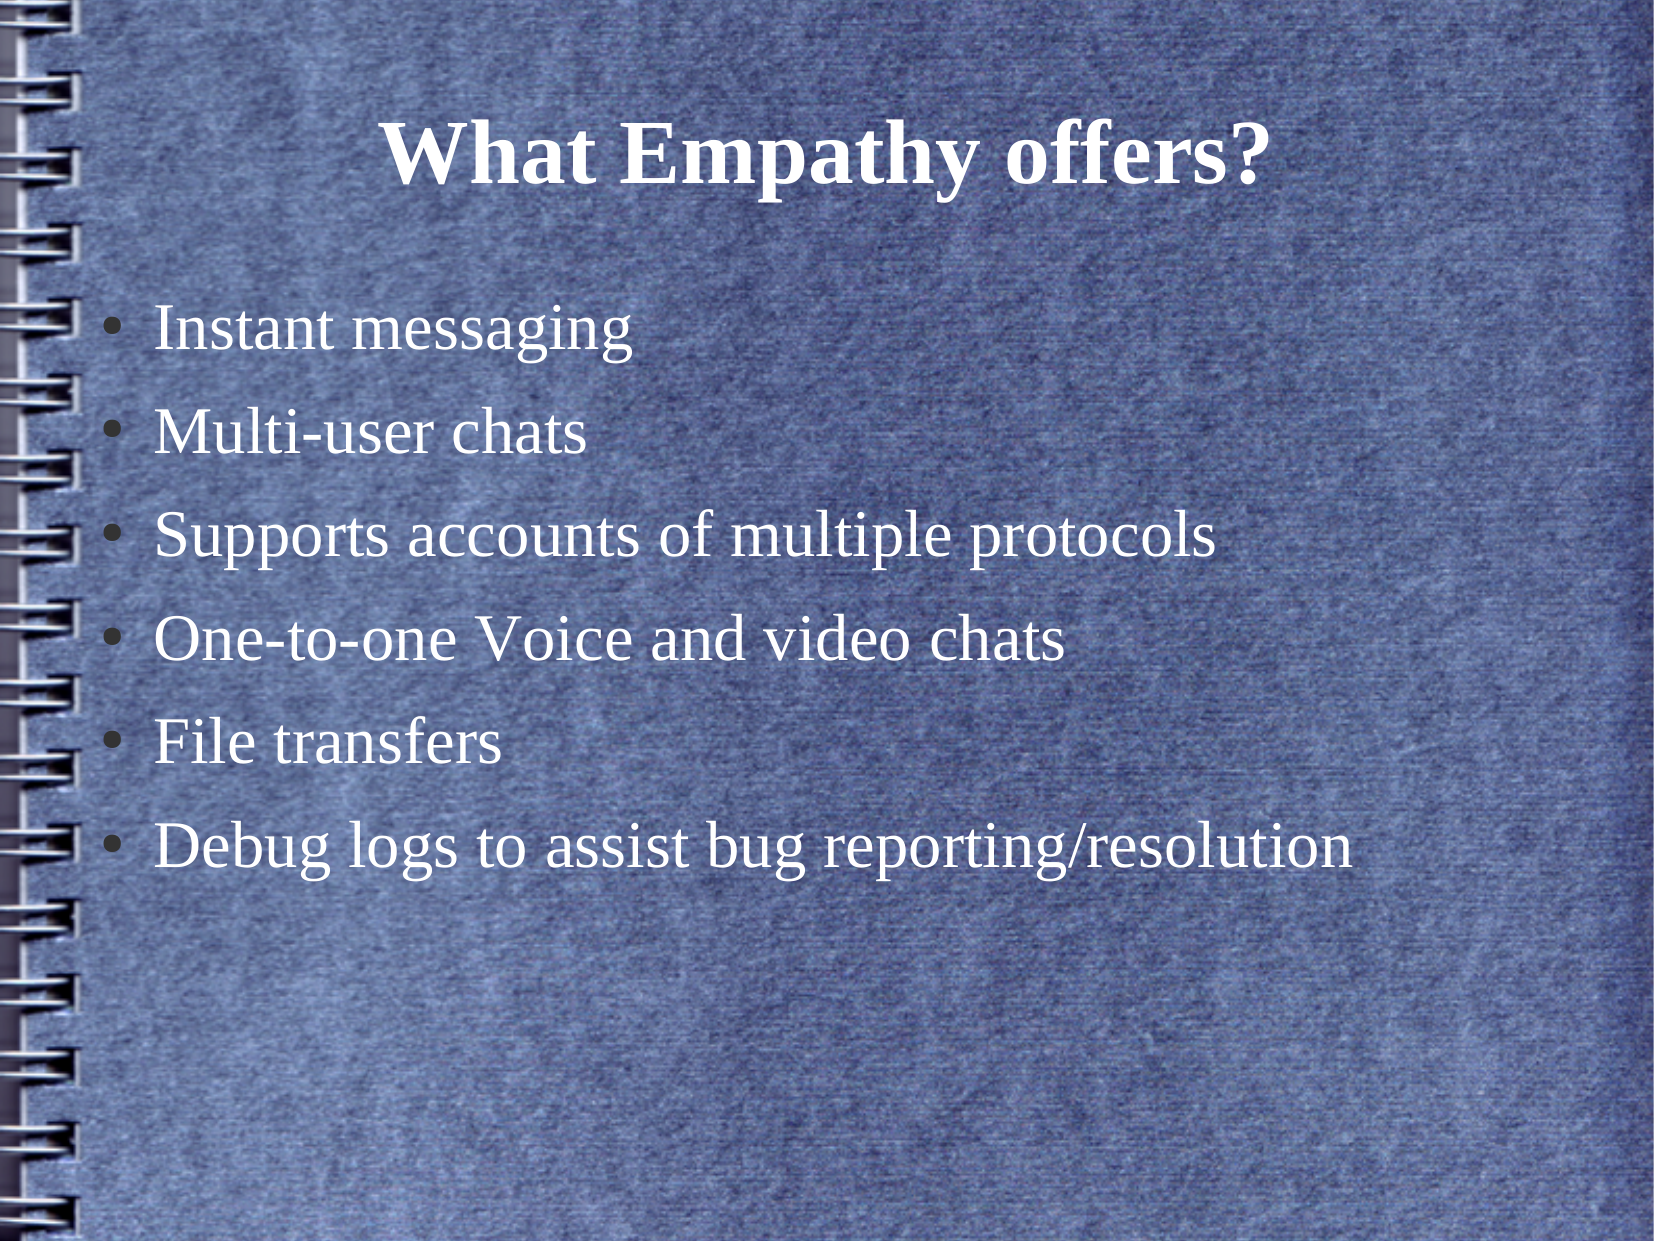

# What Empathy offers?
Instant messaging
Multi-user chats
Supports accounts of multiple protocols
One-to-one Voice and video chats
File transfers
Debug logs to assist bug reporting/resolution